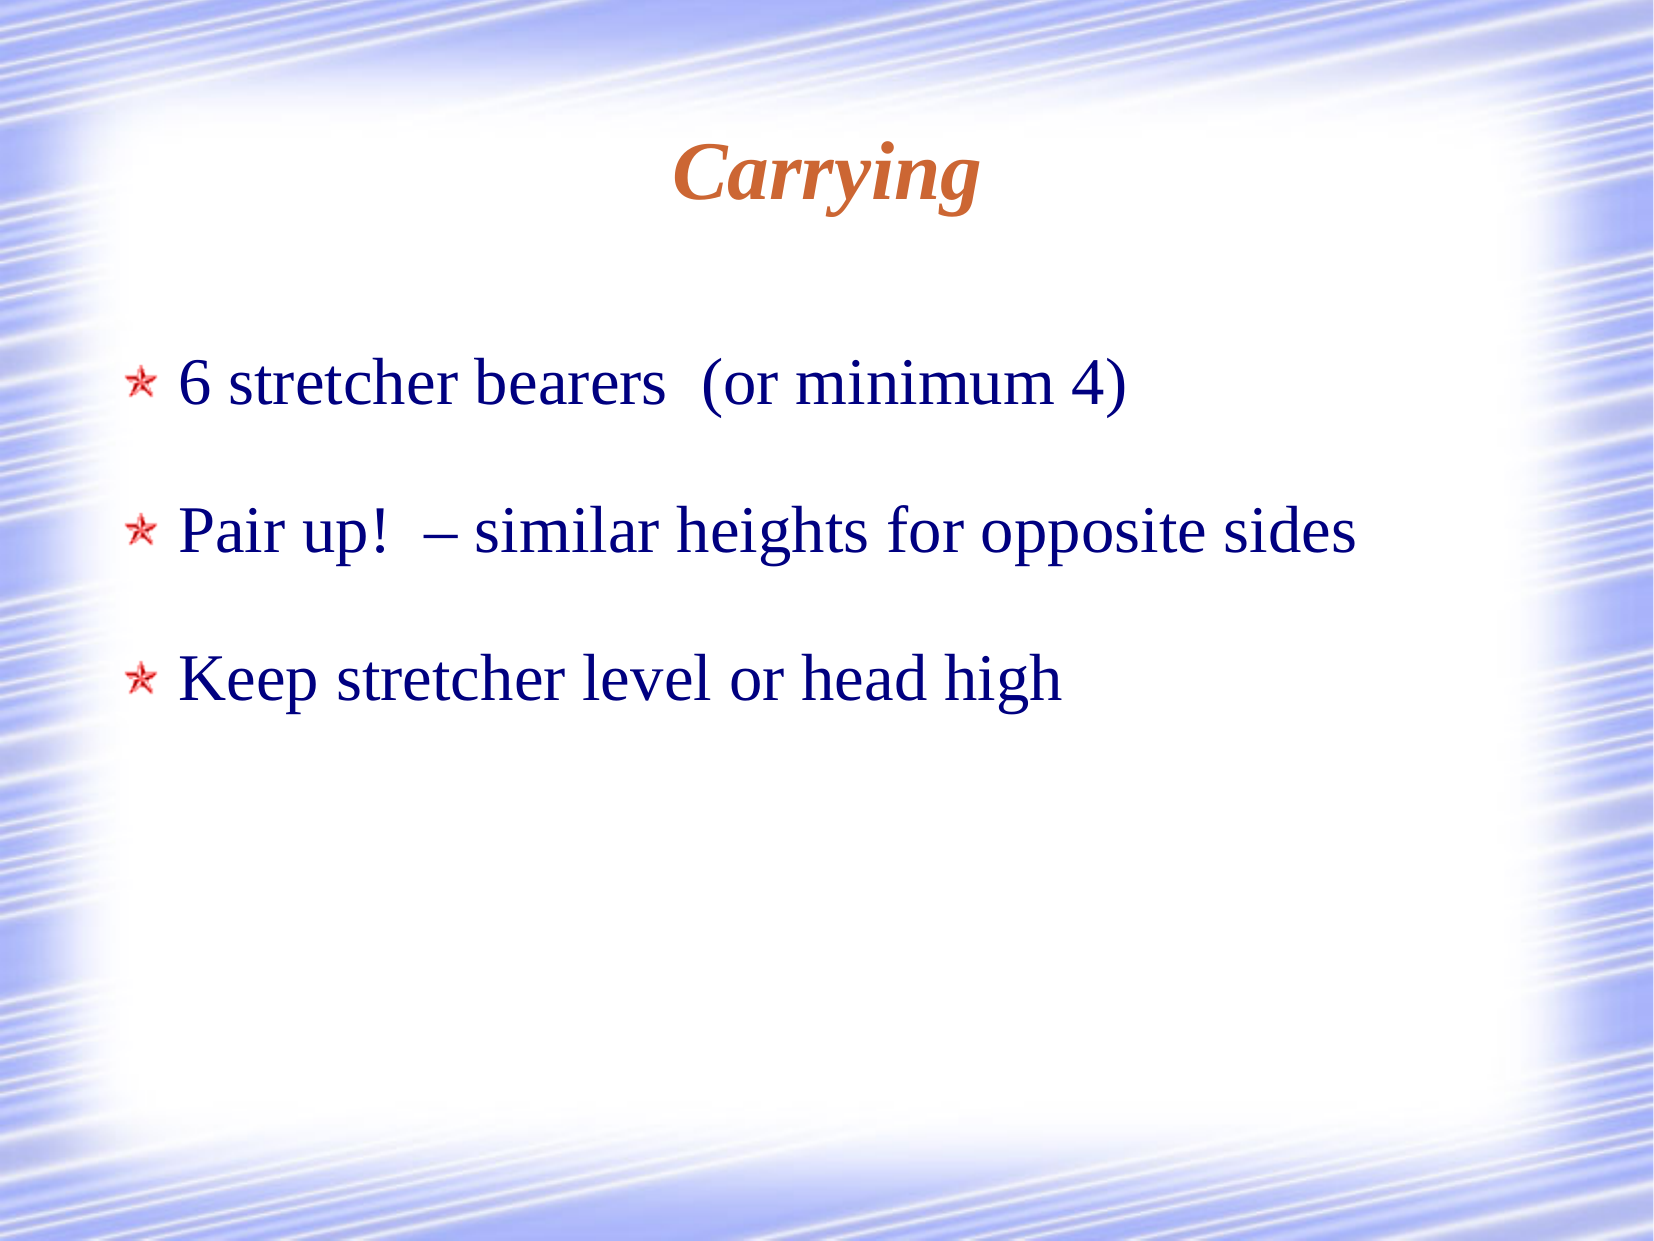

# Carrying
 6 stretcher bearers (or minimum 4)
 Pair up! – similar heights for opposite sides
 Keep stretcher level or head high